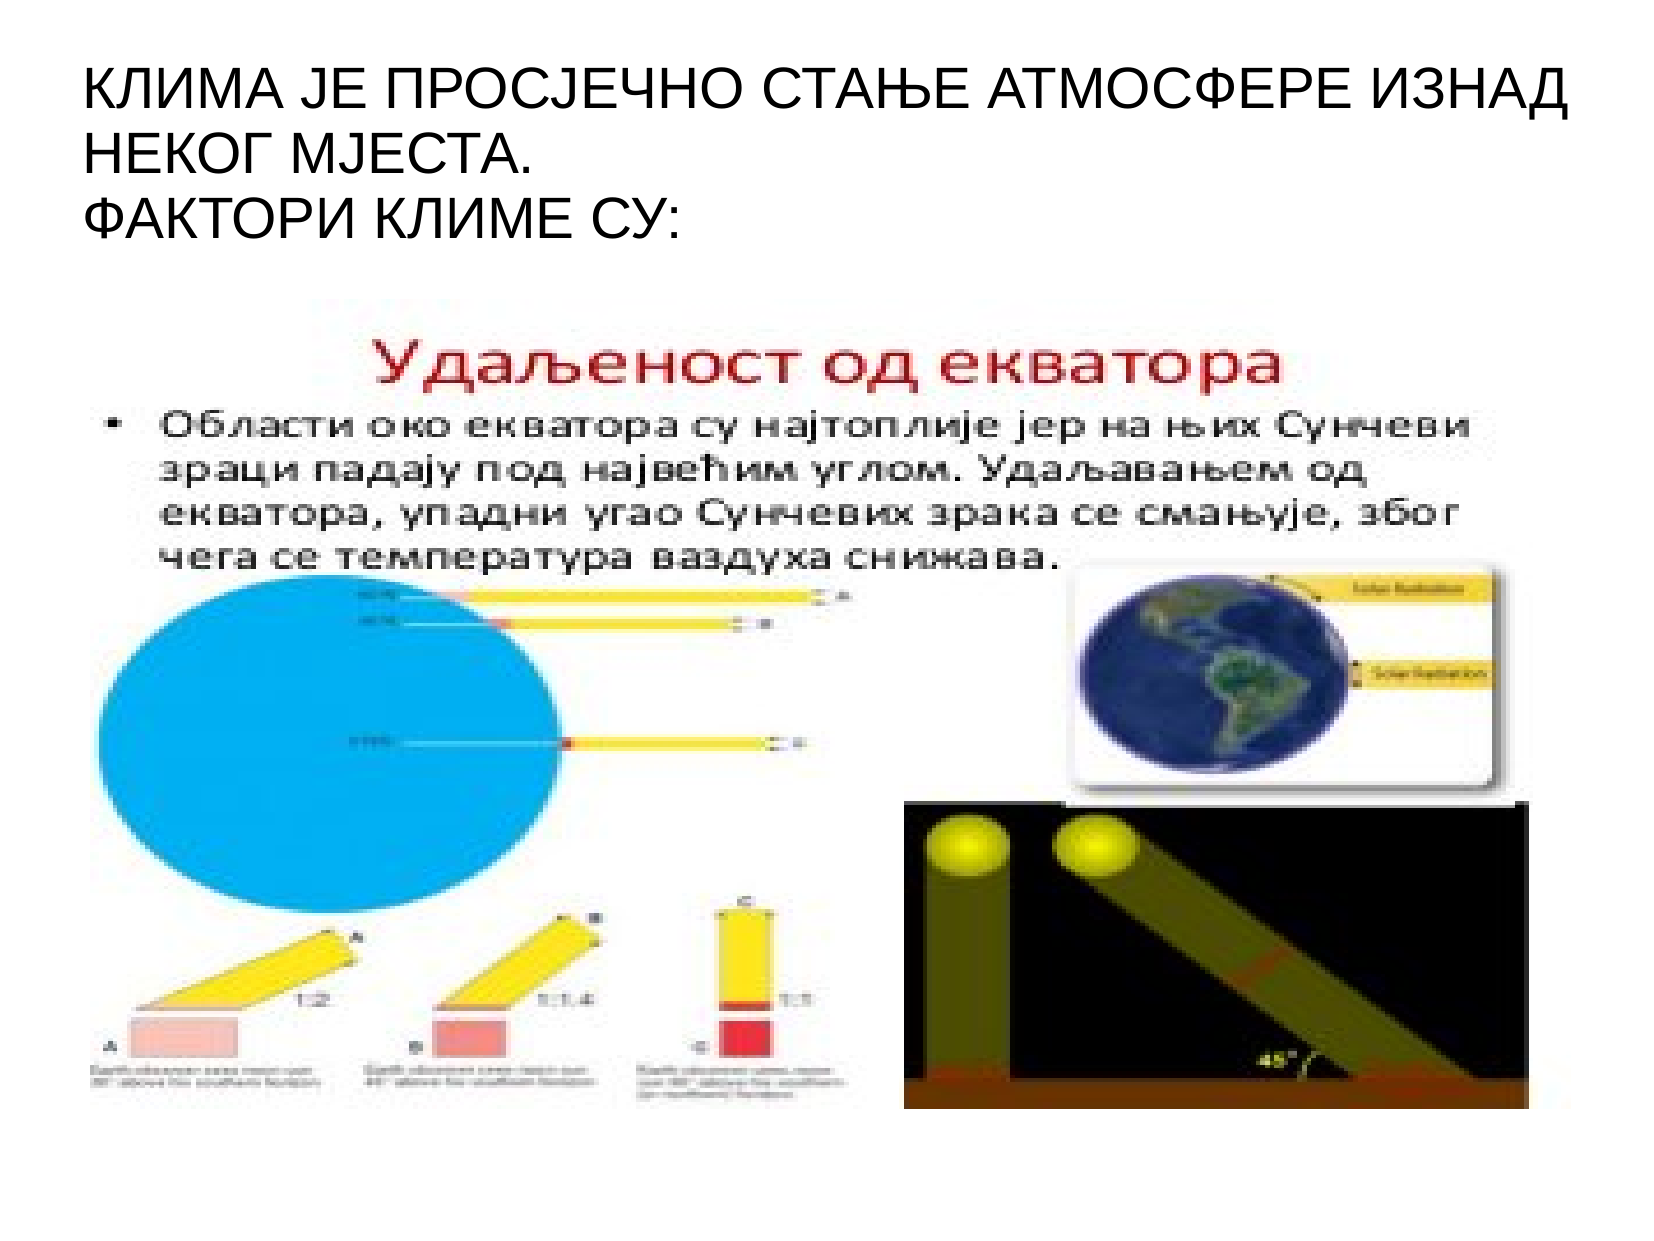

# КЛИМА ЈЕ ПРОСЈЕЧНО СТАЊЕ АТМОСФЕРЕ ИЗНАД НЕКОГ МЈЕСТА. ФАКТОРИ КЛИМЕ СУ: